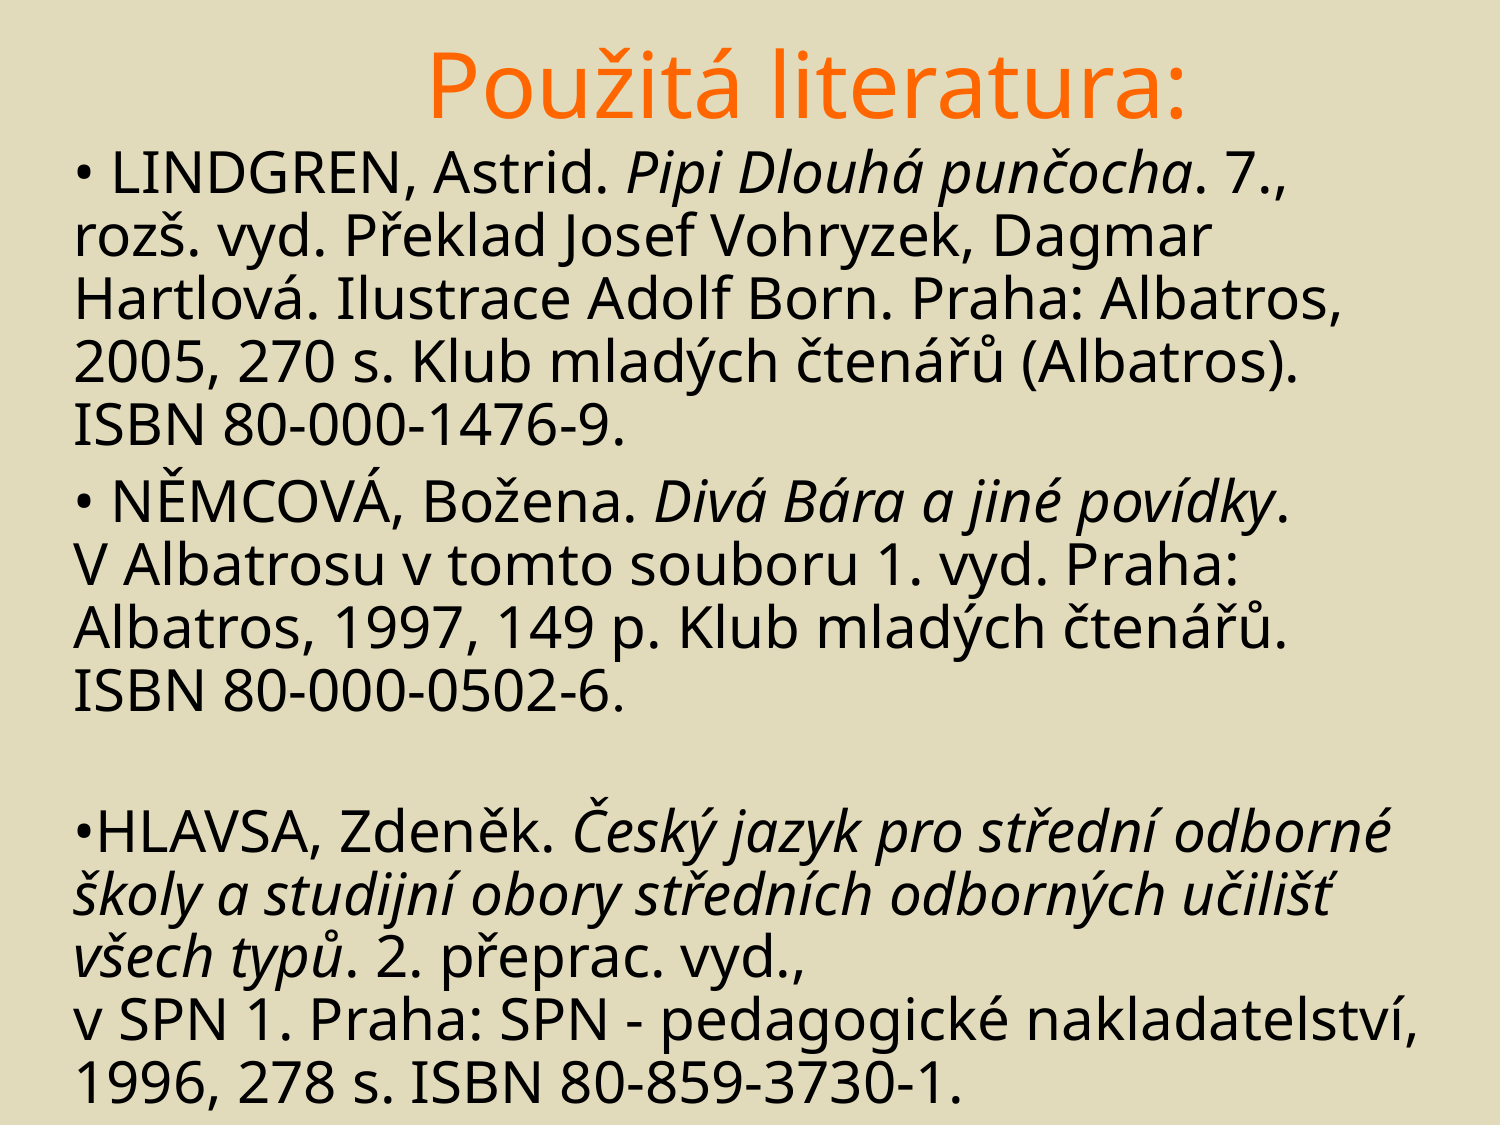

# Použitá literatura:
 LINDGREN, Astrid. Pipi Dlouhá punčocha. 7., rozš. vyd. Překlad Josef Vohryzek, Dagmar Hartlová. Ilustrace Adolf Born. Praha: Albatros, 2005, 270 s. Klub mladých čtenářů (Albatros). ISBN 80-000-1476-9.
 NĚMCOVÁ, Božena. Divá Bára a jiné povídky.
V Albatrosu v tomto souboru 1. vyd. Praha: Albatros, 1997, 149 p. Klub mladých čtenářů. ISBN 80-000-0502-6.
HLAVSA, Zdeněk. Český jazyk pro střední odborné školy a studijní obory středních odborných učilišť všech typů. 2. přeprac. vyd.,
v SPN 1. Praha: SPN - pedagogické nakladatelství, 1996, 278 s. ISBN 80-859-3730-1.